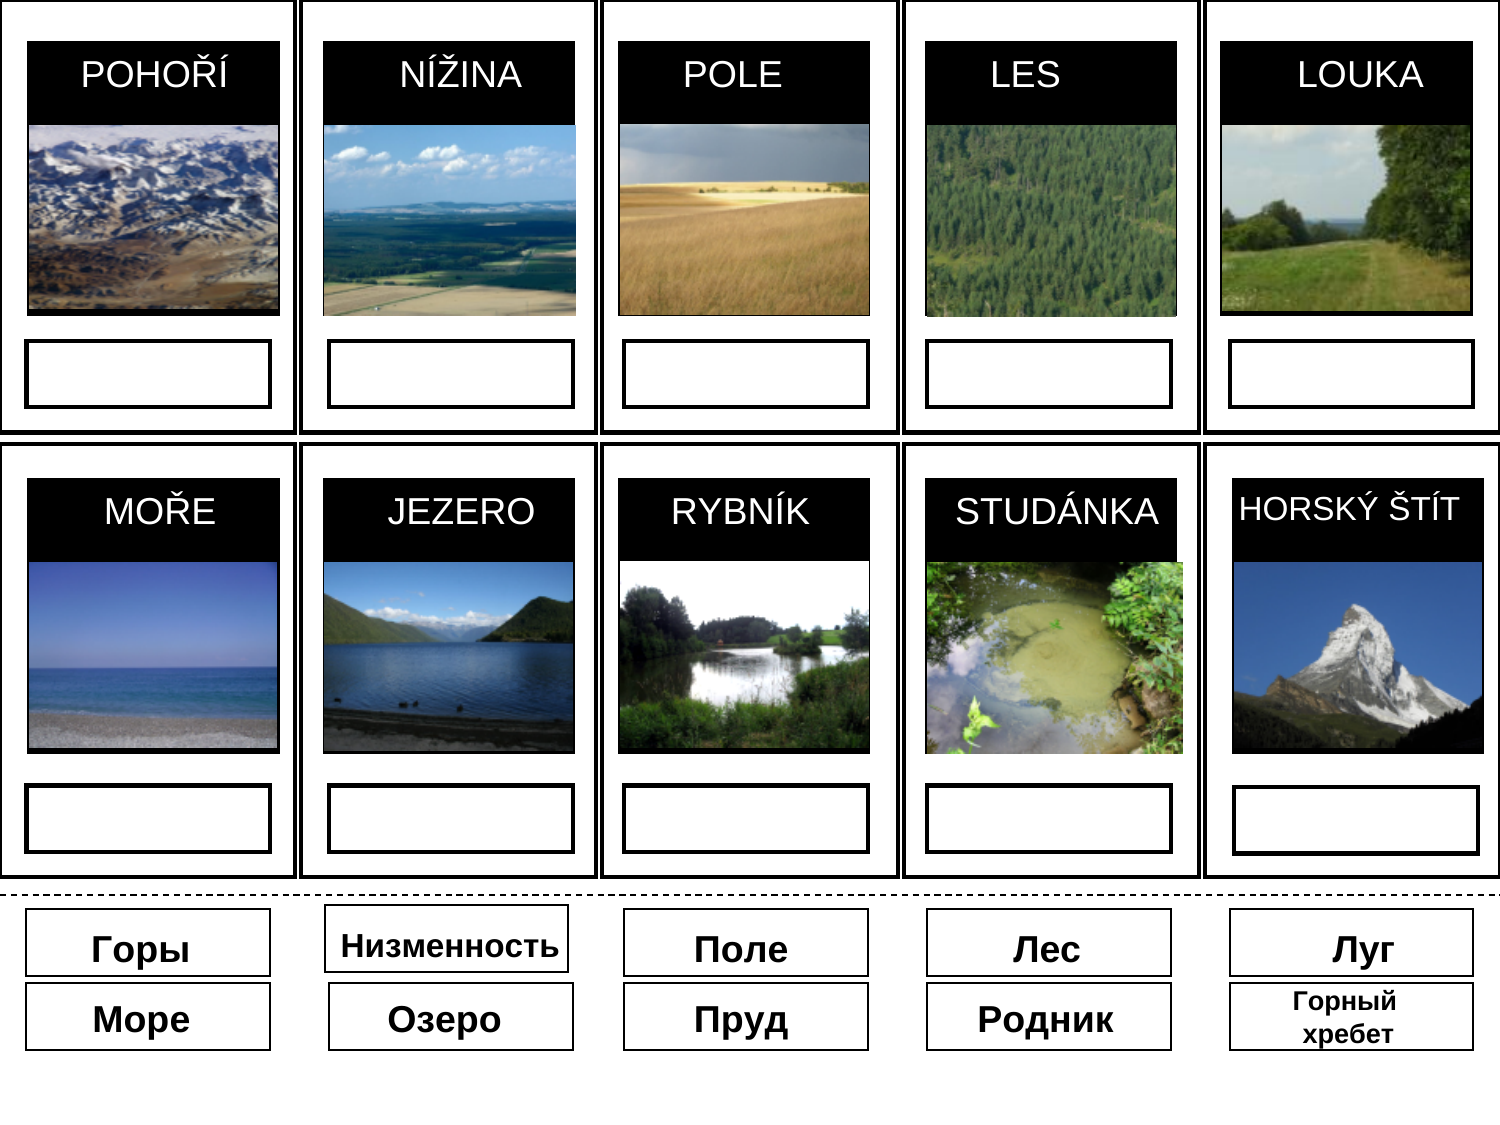

одевать
одевать
POHOŘÍ
NÍŽINA
POLE
LES
LOUKA
MOŘE
JEZERO
RYBNÍK
STUDÁNKA
HORSKÝ ŠTÍT
Горы
Низменность
Поле
Лес
Луг
Горный
xребет
Море
Озеро
Пруд
Родник